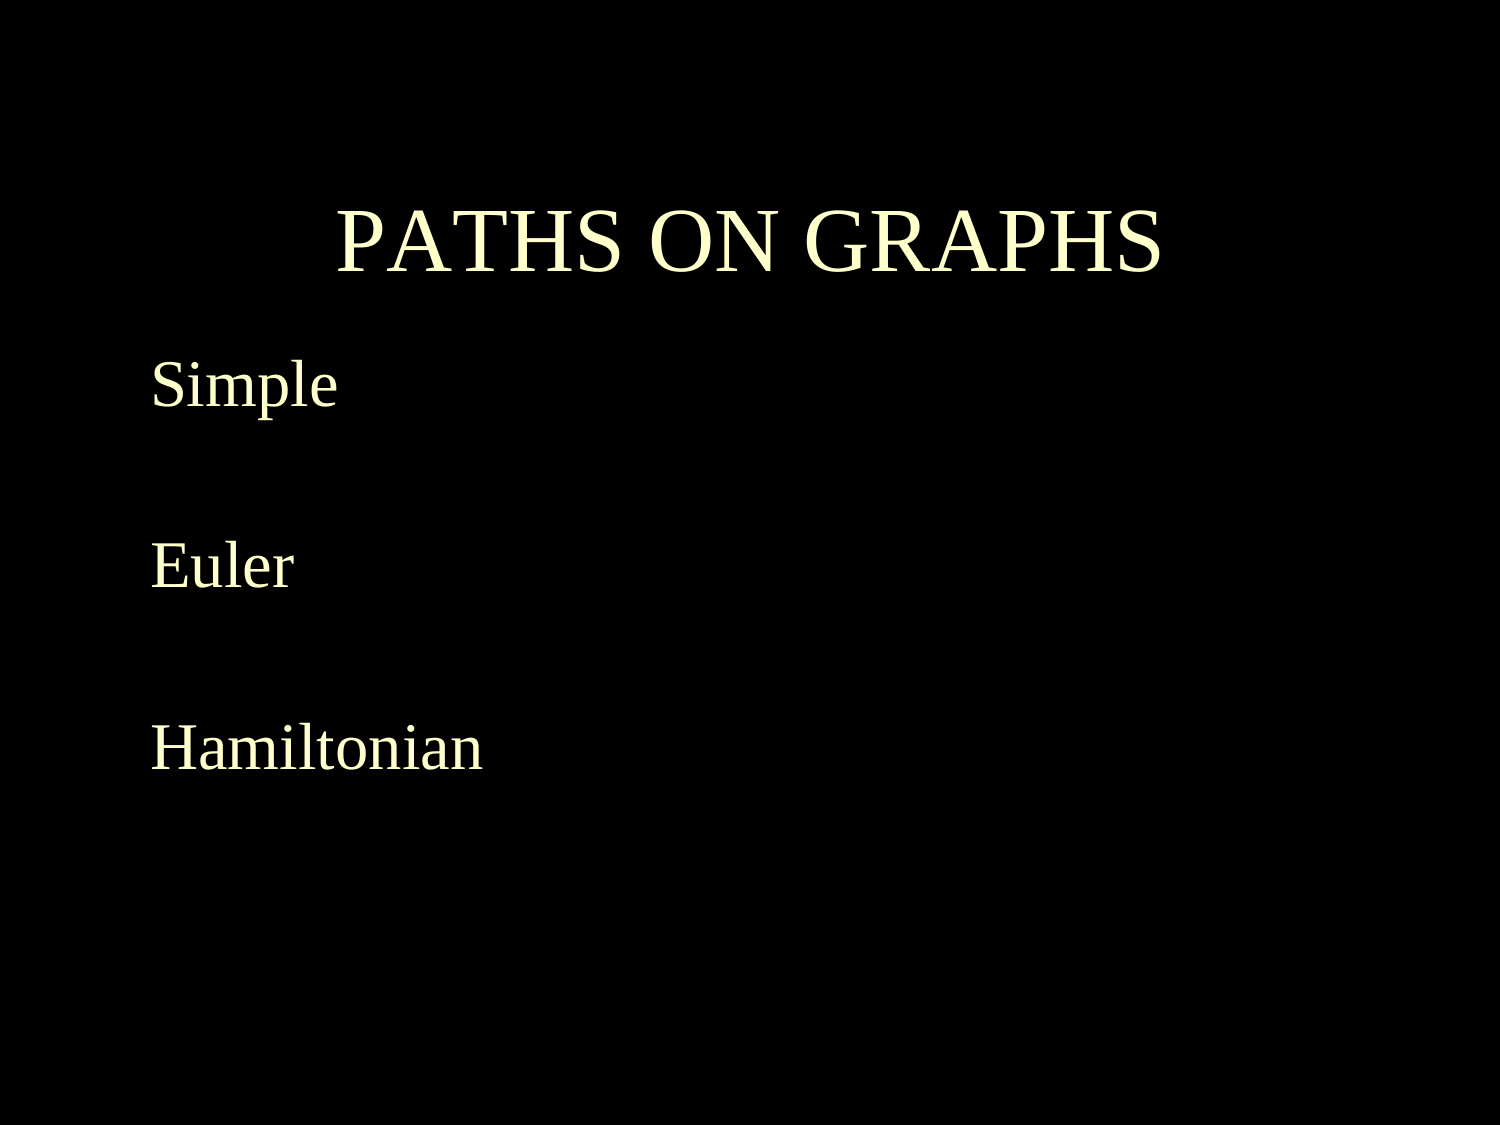

# PATHS ON GRAPHS
Simple
Euler
Hamiltonian